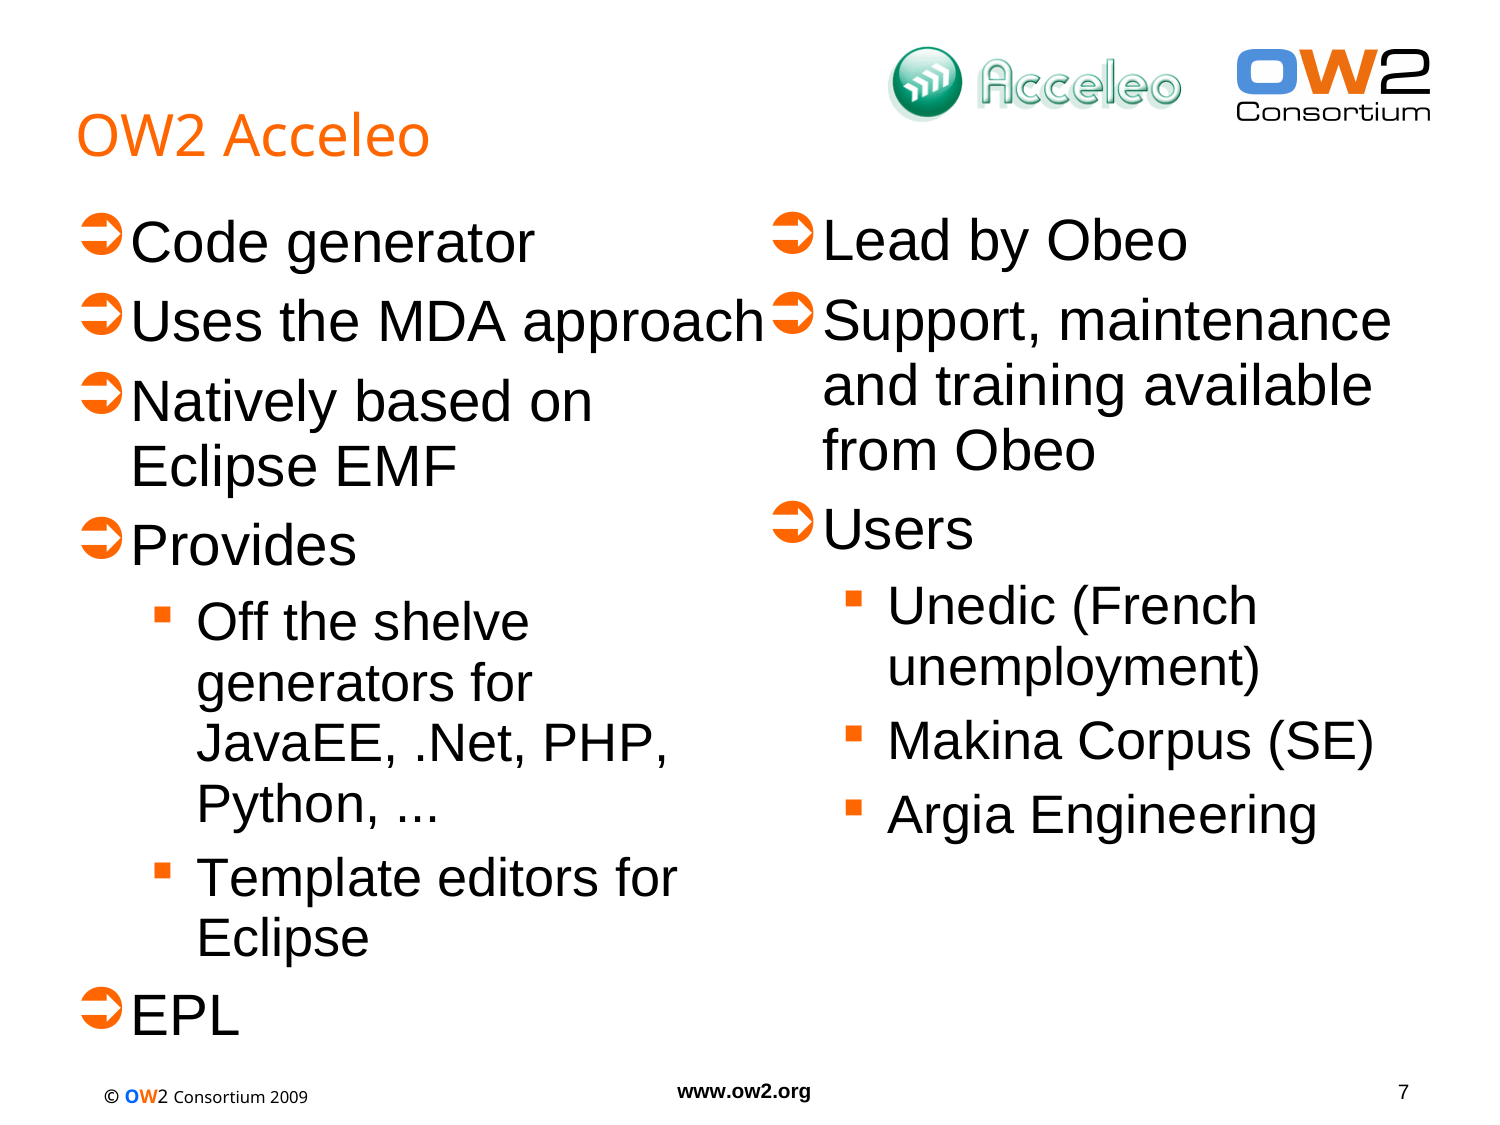

# OW2 Acceleo
Lead by Obeo
Support, maintenance and training available from Obeo
Users
Unedic (French unemployment)
Makina Corpus (SE)
Argia Engineering
Code generator
Uses the MDA approach
Natively based on Eclipse EMF
Provides
Off the shelve generators for JavaEE, .Net, PHP, Python, ...
Template editors for Eclipse
EPL
7